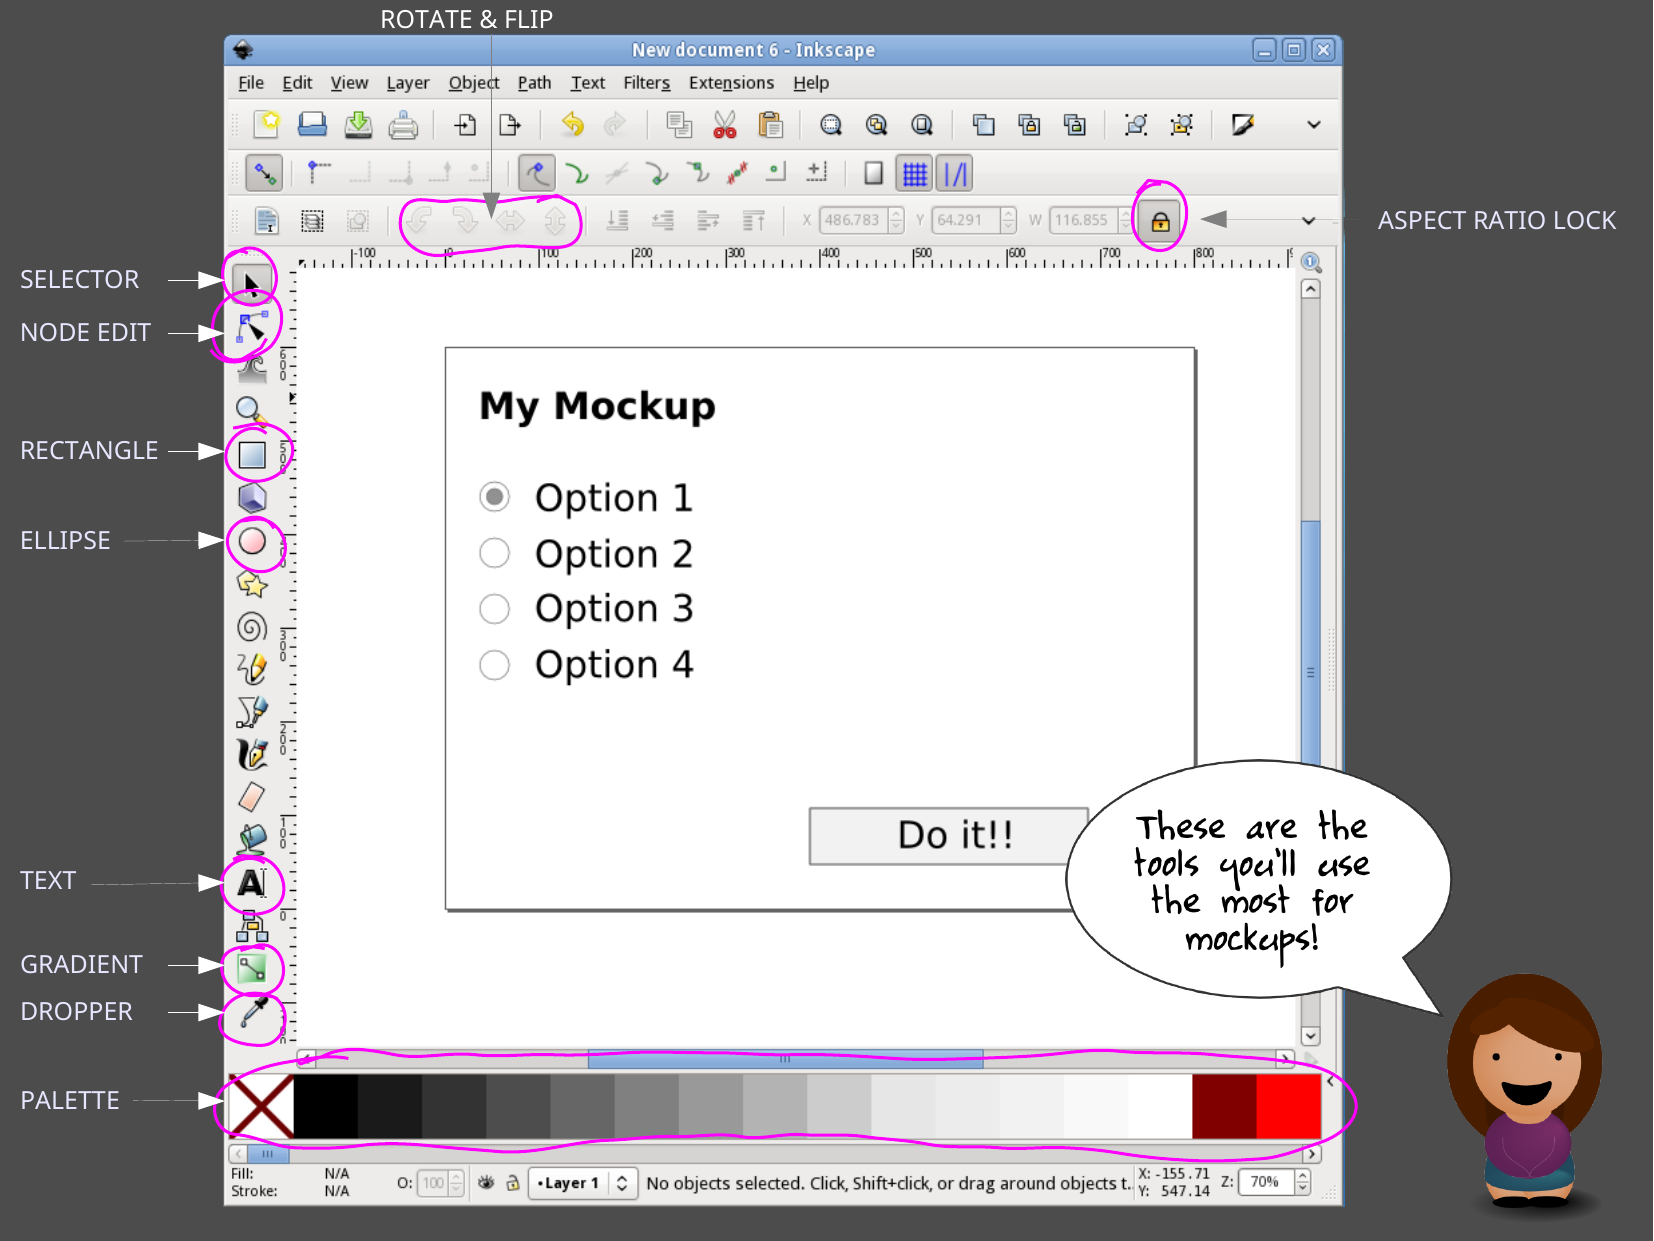

ROTATE & FLIP
ASPECT RATIO LOCK
SELECTOR
NODE EDIT
RECTANGLE
ELLIPSE
TEXT
GRADIENT
DROPPER
PALETTE